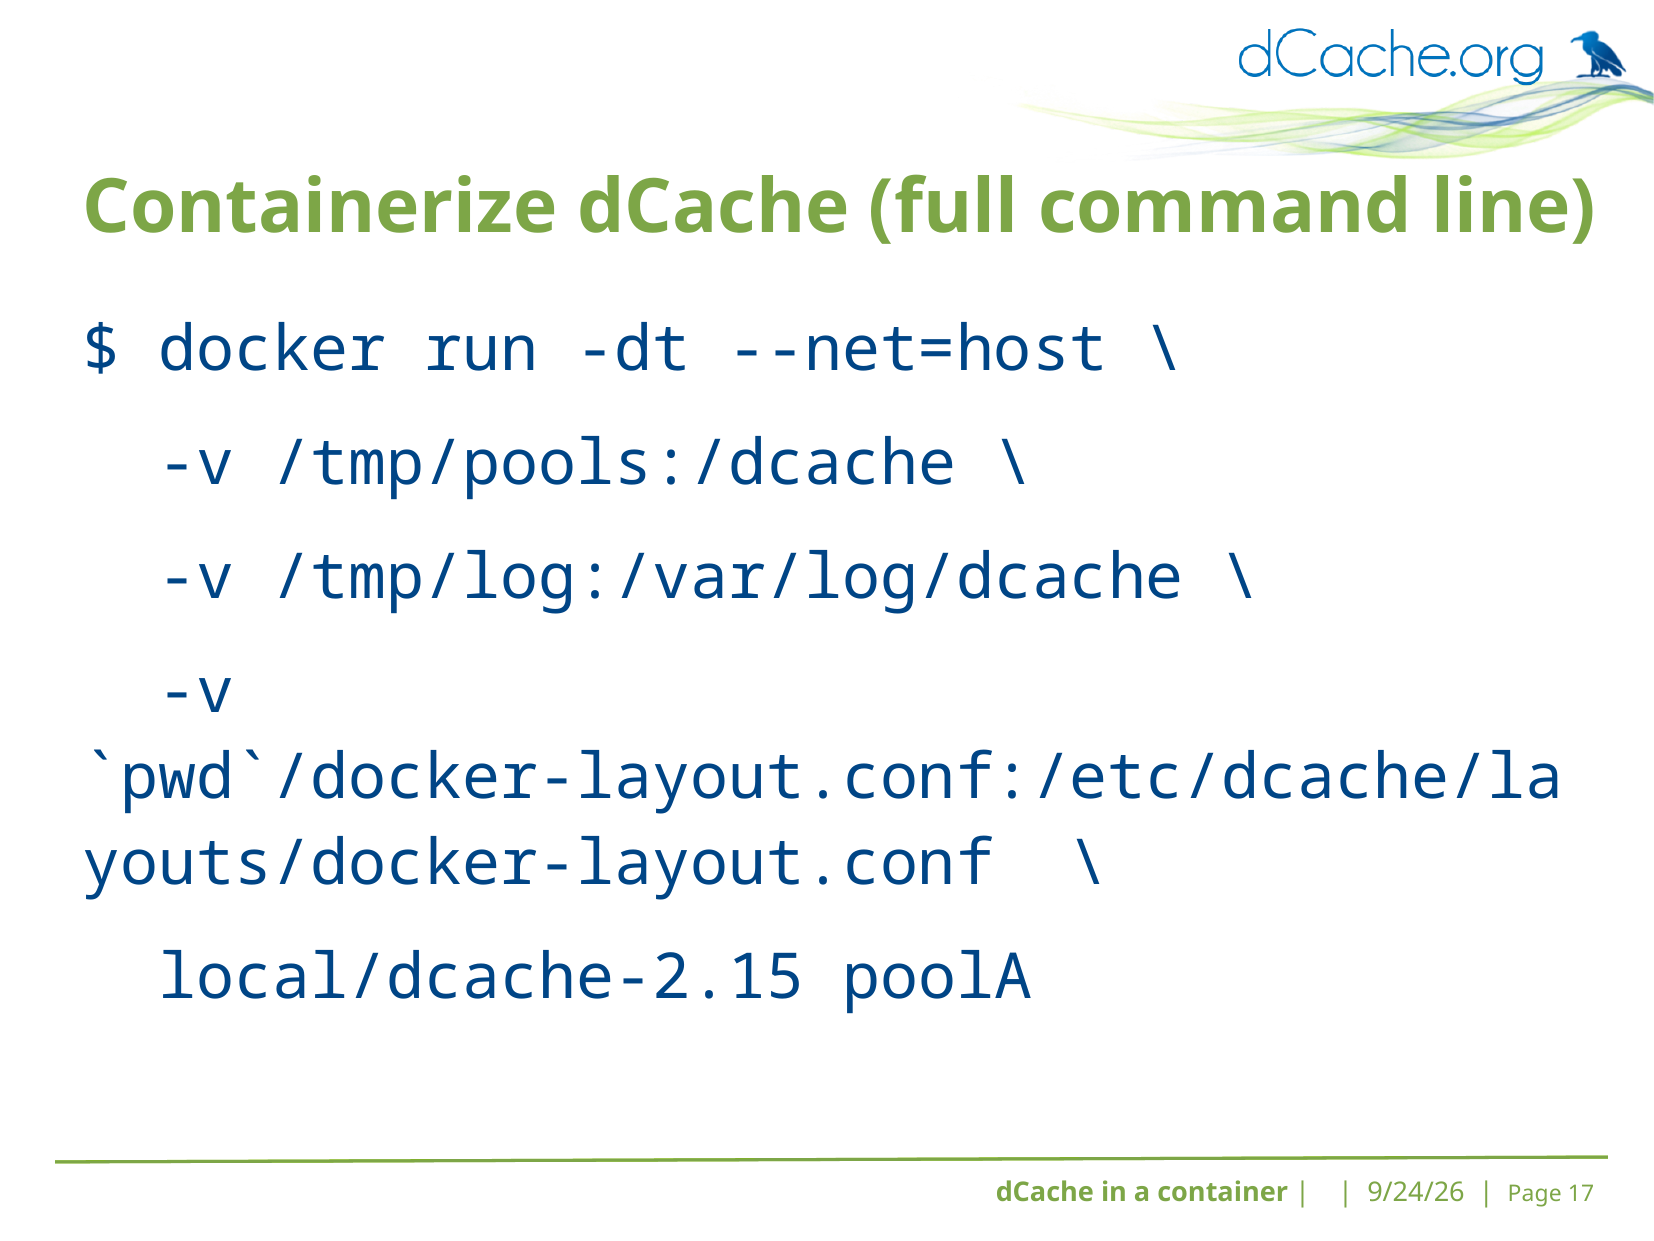

# Containerize dCache (full command line)
$ docker run -dt --net=host \
 -v /tmp/pools:/dcache \
 -v /tmp/log:/var/log/dcache \
 -v `pwd`/docker-layout.conf:/etc/dcache/layouts/docker-layout.conf \
 local/dcache-2.15 poolA
17